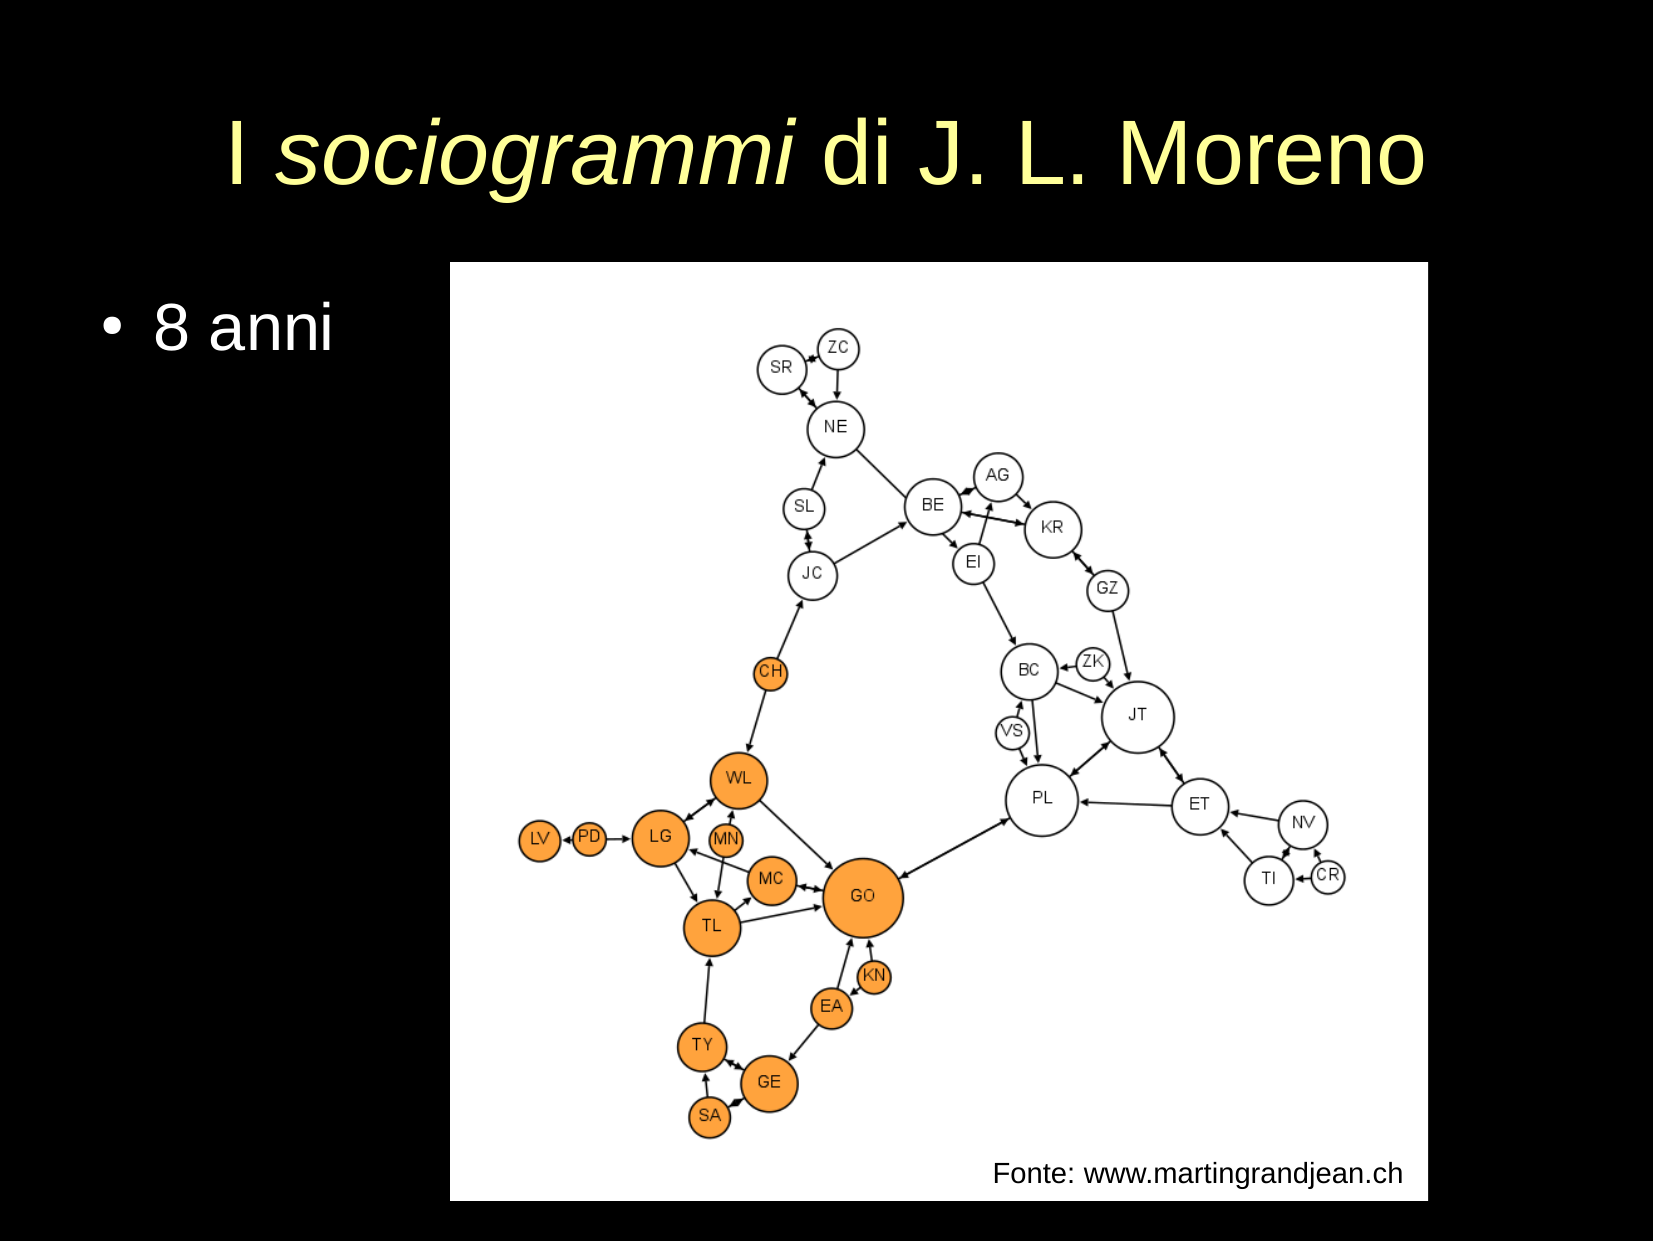

# I sociogrammi di J. L. Moreno
8 anni
Fonte: www.martingrandjean.ch